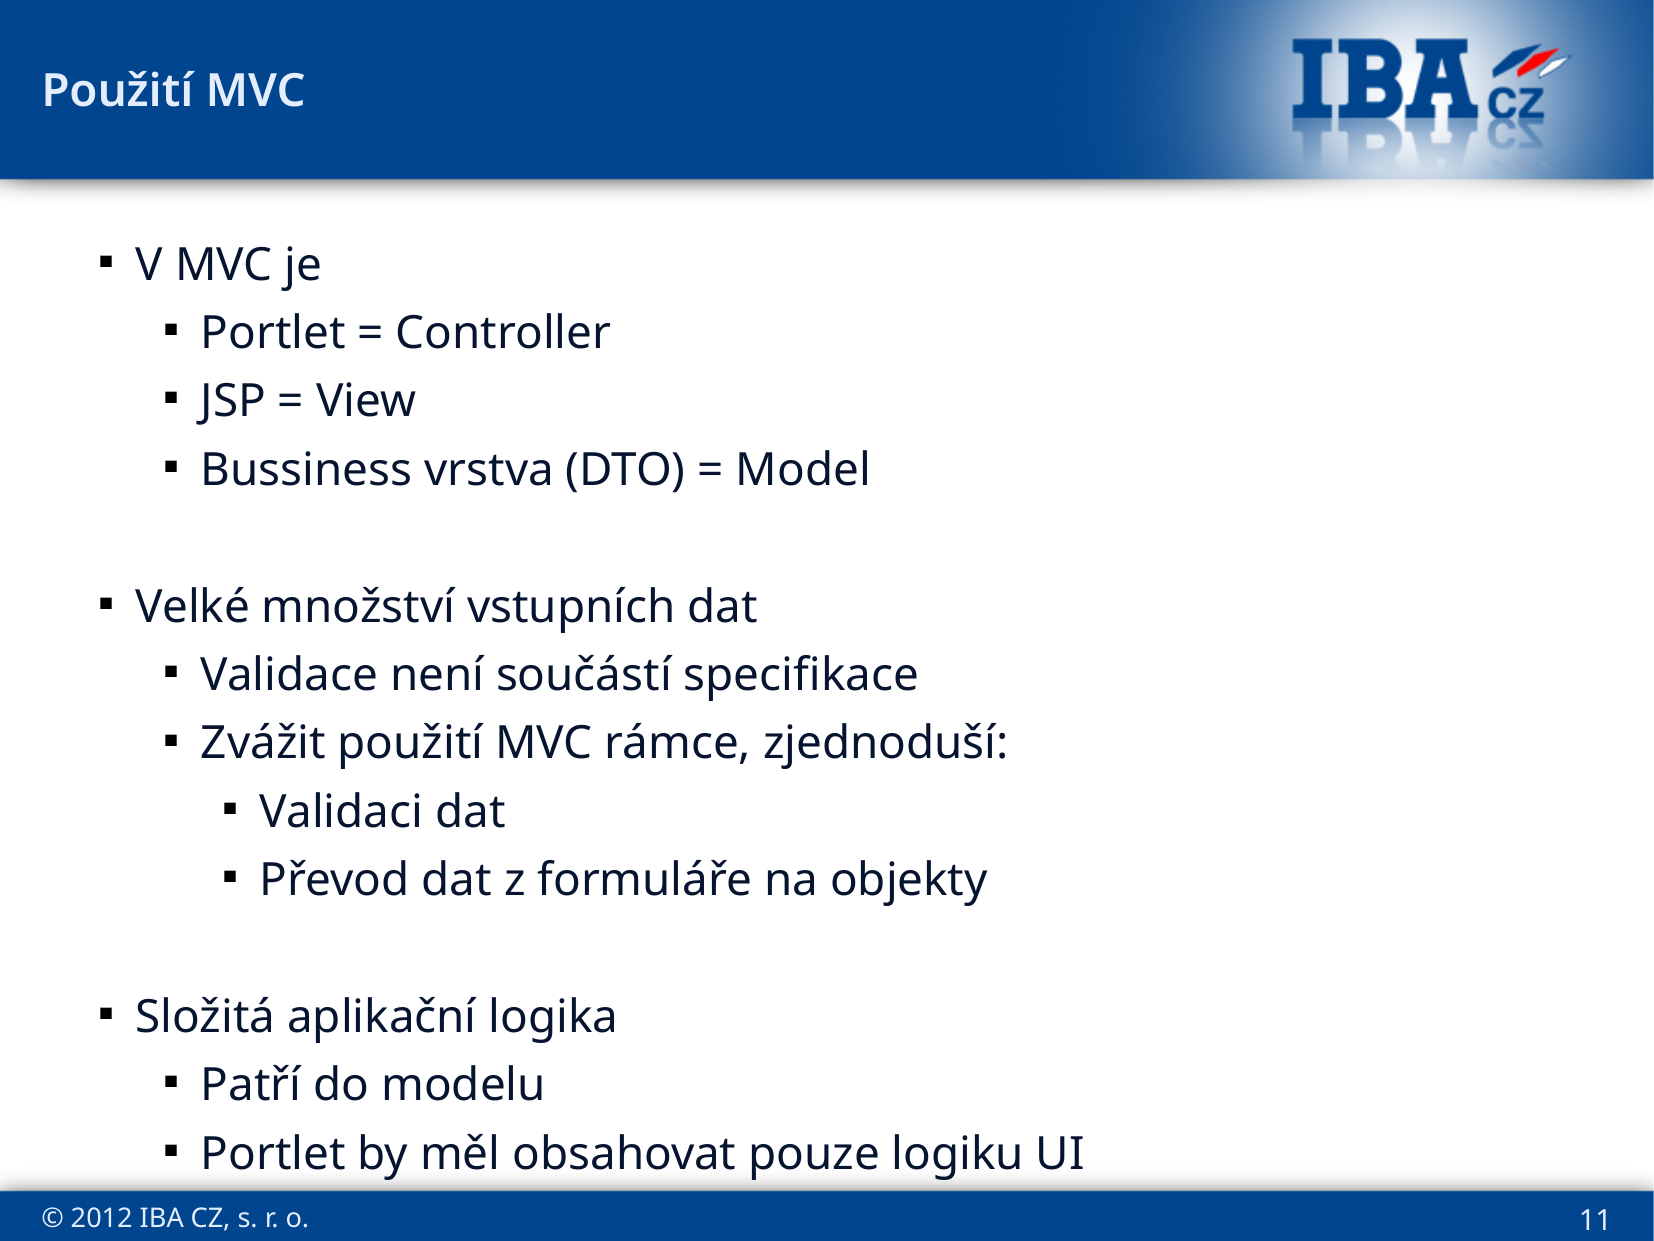

# Použití MVC
V MVC je
Portlet = Controller
JSP = View
Bussiness vrstva (DTO) = Model
Velké množství vstupních dat
Validace není součástí specifikace
Zvážit použití MVC rámce, zjednoduší:
Validaci dat
Převod dat z formuláře na objekty
Složitá aplikační logika
Patří do modelu
Portlet by měl obsahovat pouze logiku UI
11